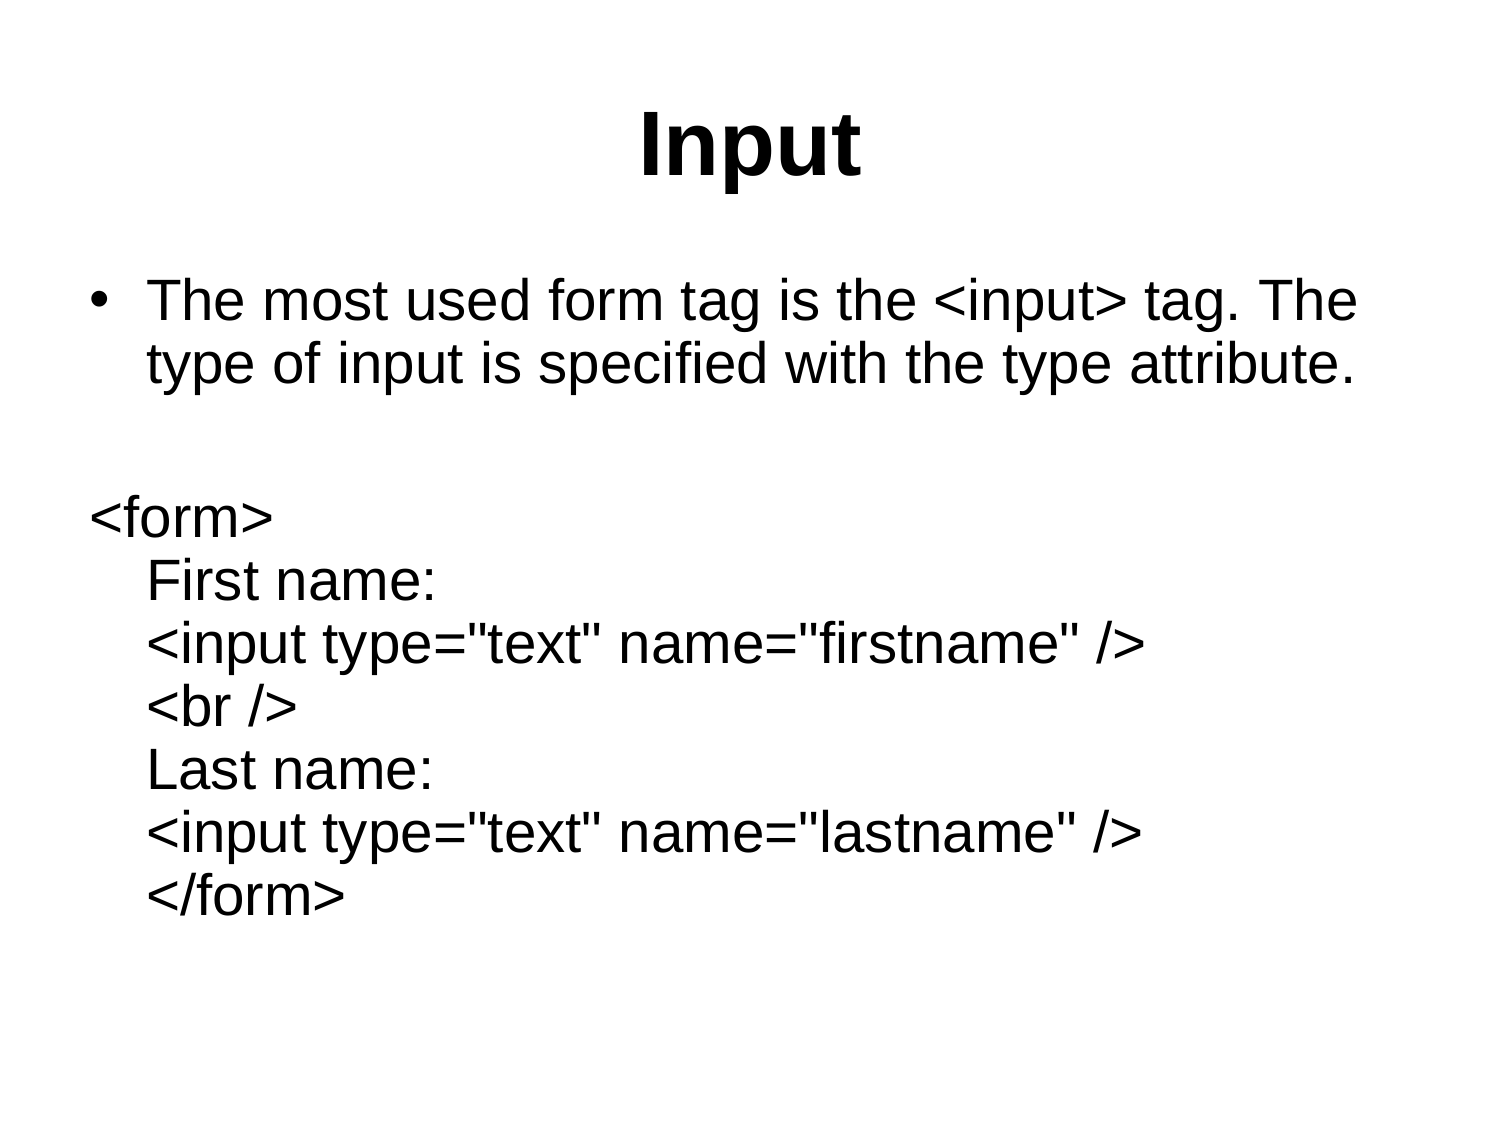

# Input
The most used form tag is the <input> tag. The type of input is specified with the type attribute.
<form>
First name:
<input type="text" name="firstname" />
<br />
Last name:
<input type="text" name="lastname" />
</form>